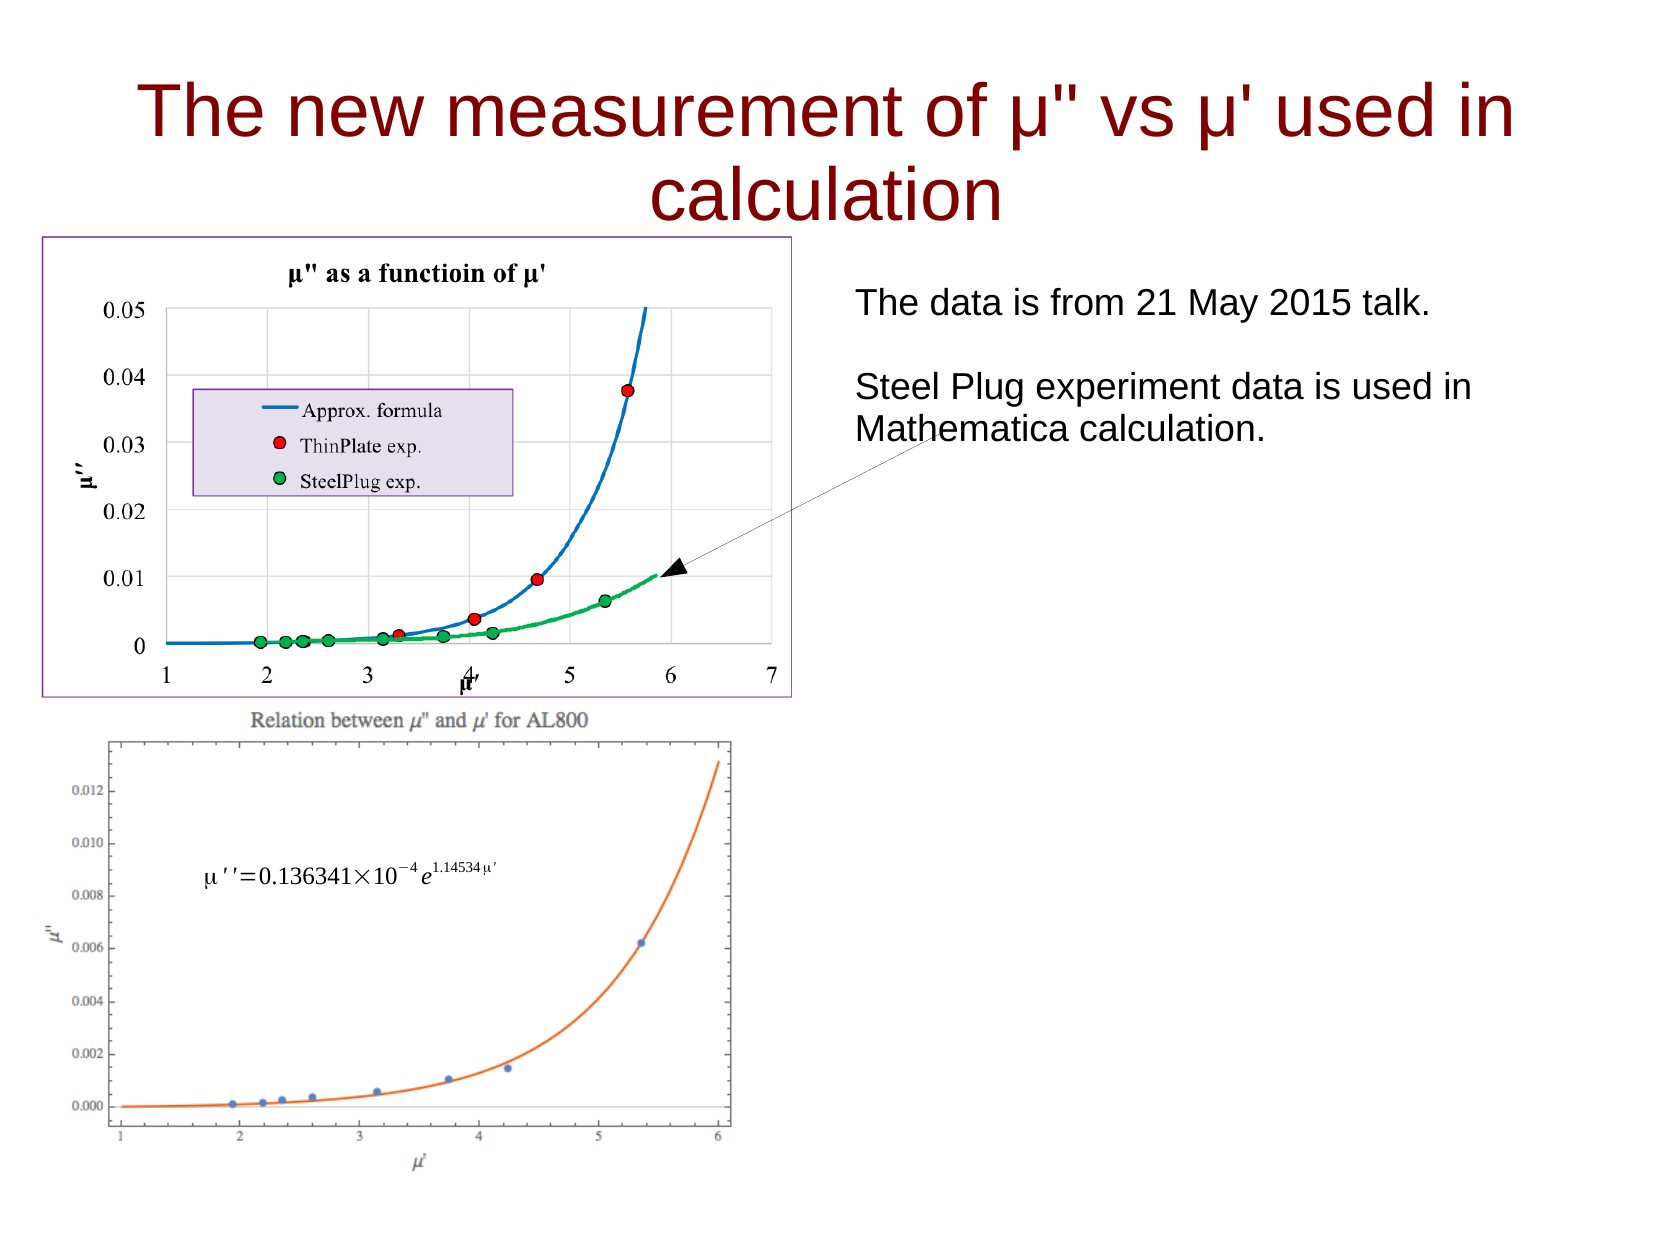

# The new measurement of μ'' vs μ' used in calculation
The data is from 21 May 2015 talk.
Steel Plug experiment data is used in Mathematica calculation.